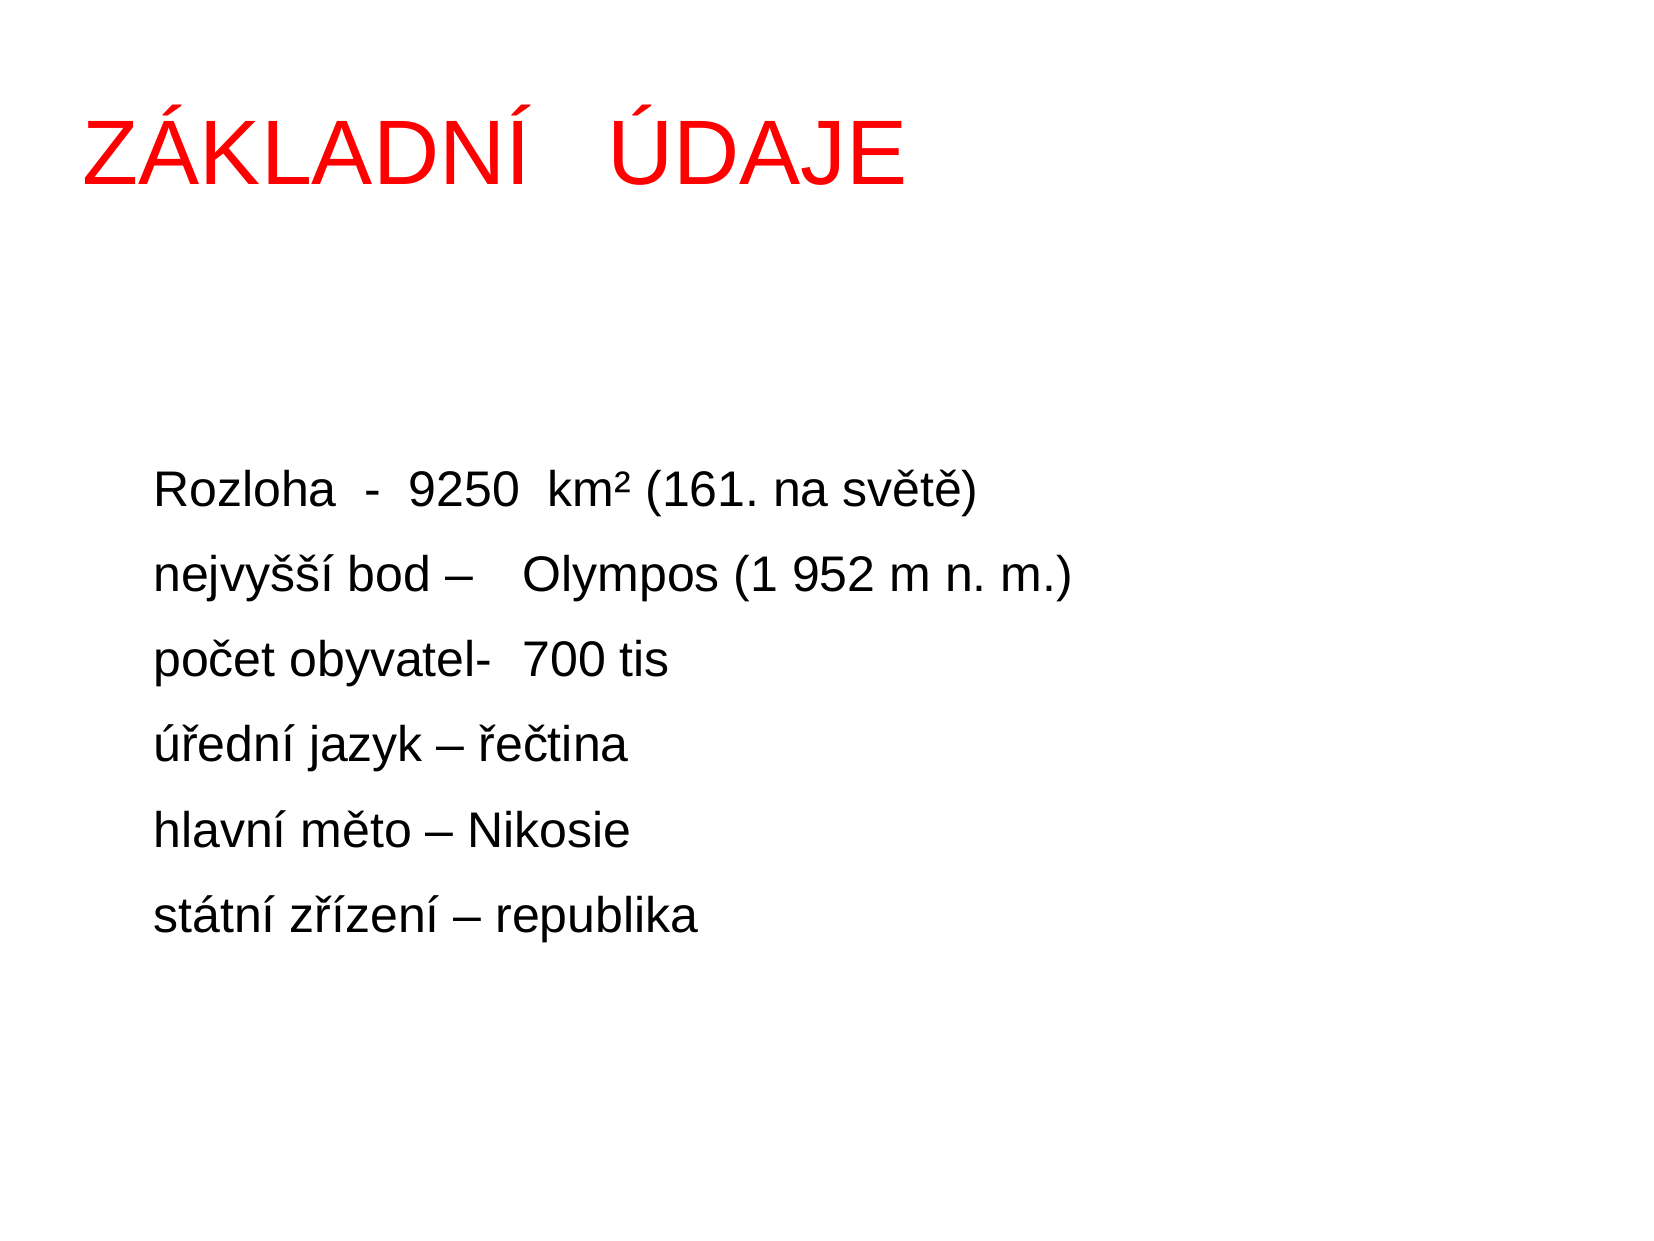

# ZÁKLADNÍ ÚDAJE
Rozloha - 9250 km² (161. na světě)
nejvyšší bod – 	Olympos (1 952 m n. m.)
počet obyvatel- 	700 tis
úřední jazyk – řečtina
hlavní měto – Nikosie
státní zřízení – republika